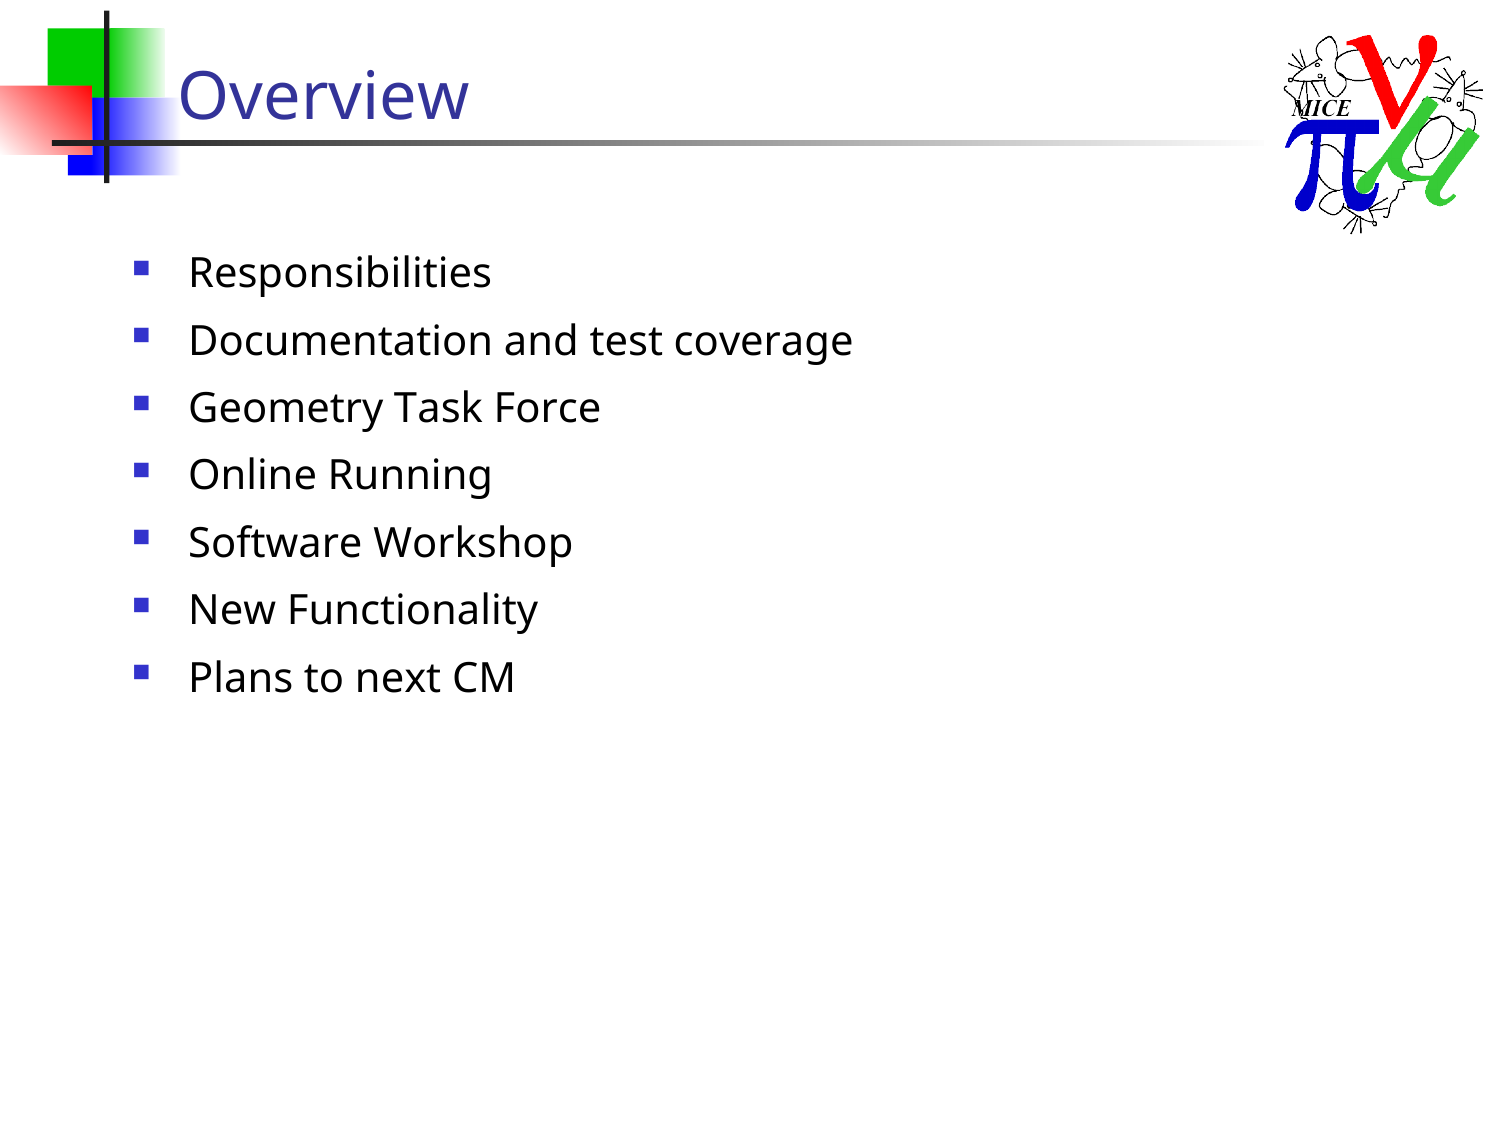

# Overview
Responsibilities
Documentation and test coverage
Geometry Task Force
Online Running
Software Workshop
New Functionality
Plans to next CM